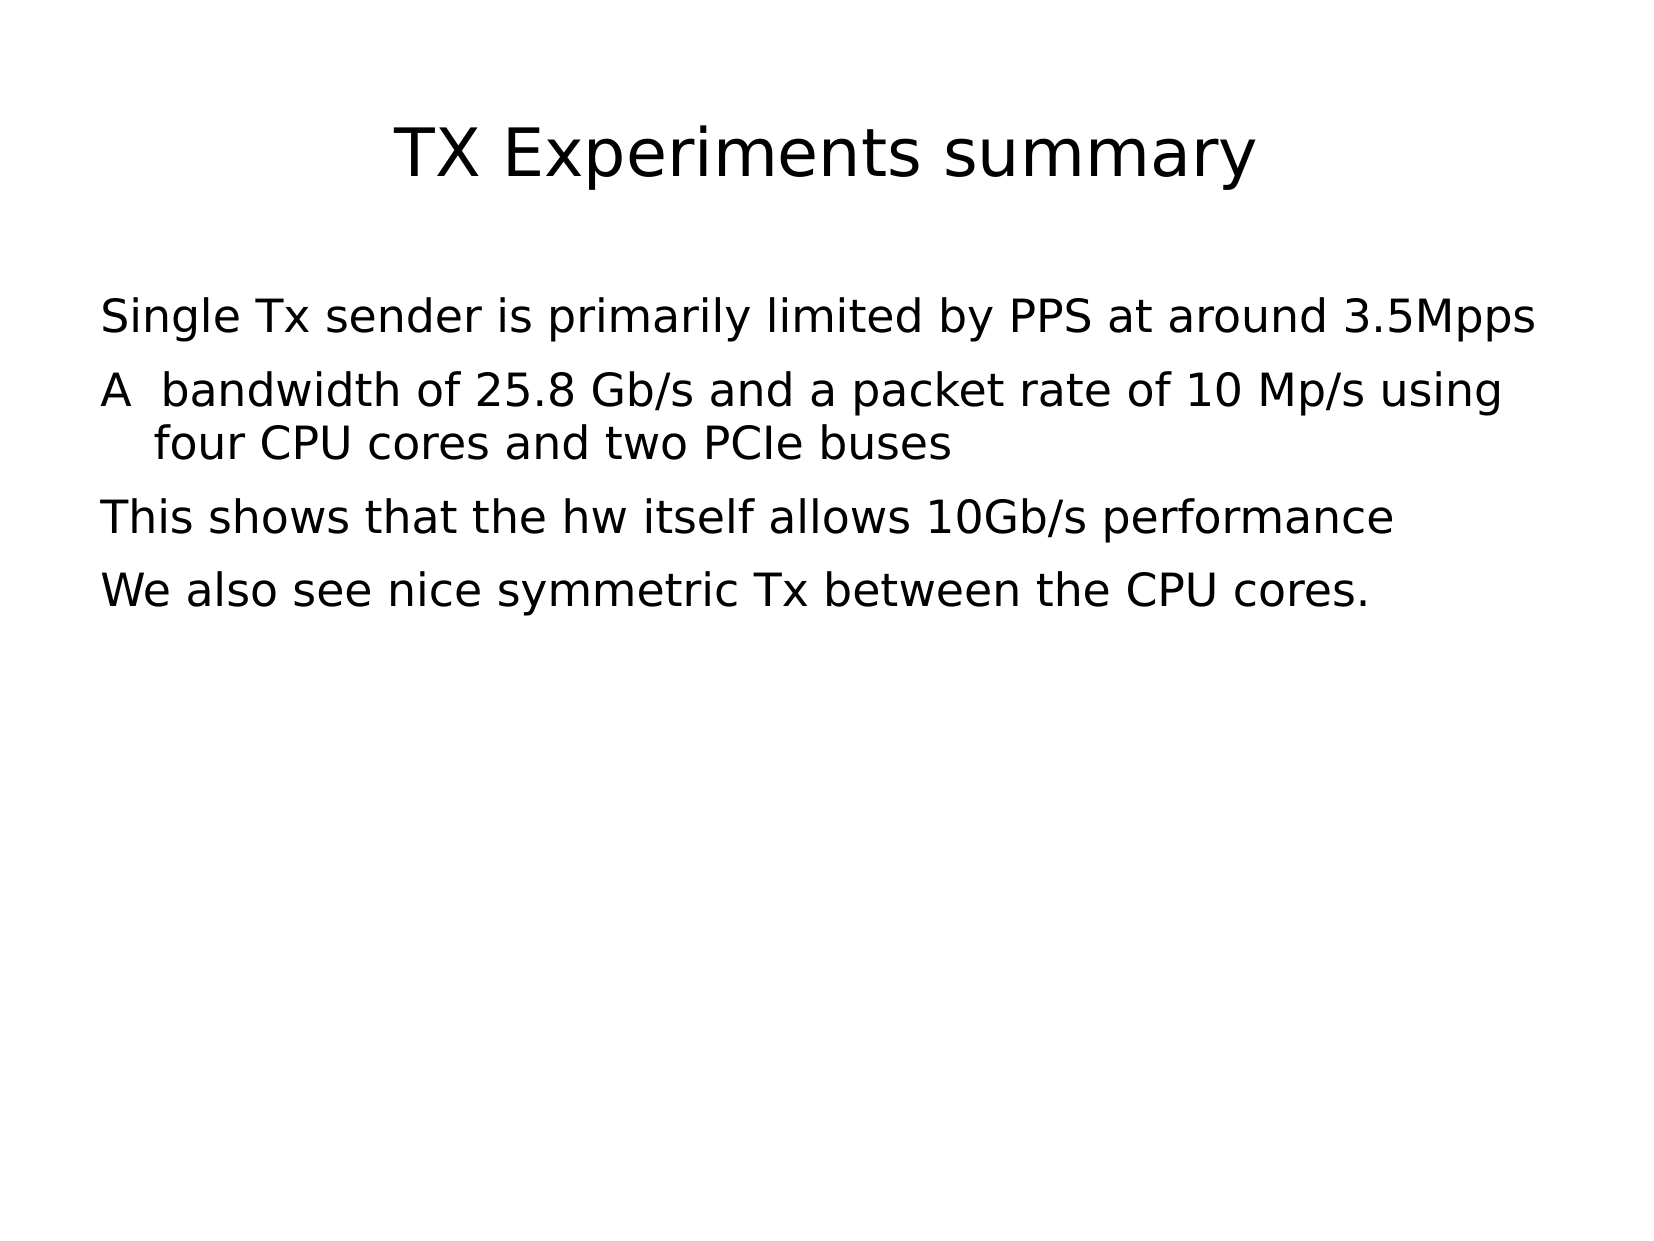

# TX Experiments summary
Single Tx sender is primarily limited by PPS at around 3.5Mpps
A bandwidth of 25.8 Gb/s and a packet rate of 10 Mp/s using four CPU cores and two PCIe buses
This shows that the hw itself allows 10Gb/s performance
We also see nice symmetric Tx between the CPU cores.